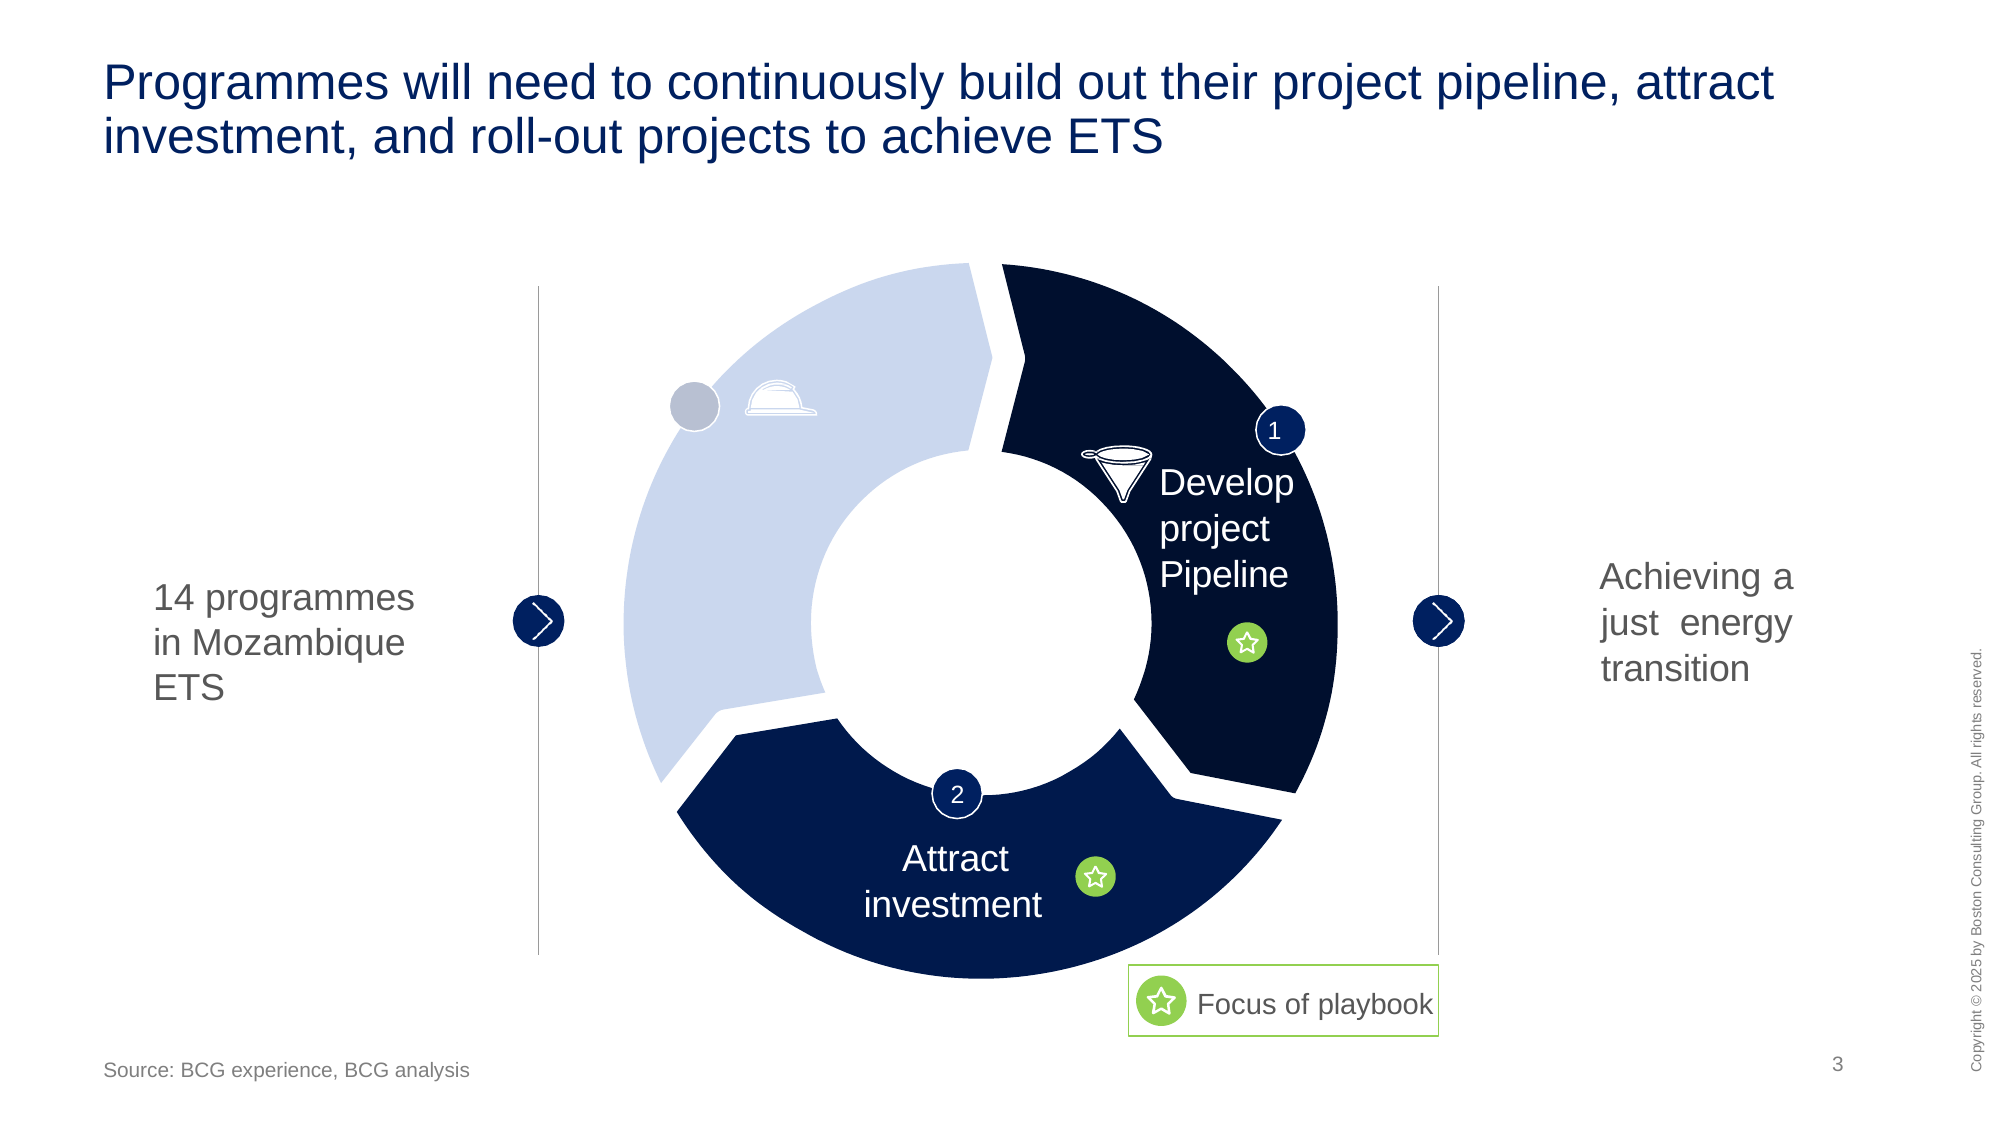

# Programmes will need to continuously build out their project pipeline, attract investment, and roll-out projects to achieve ETS
3
Roll out programs
1
Develop project Pipeline
Achieving a just energy transition
14 programmes in Mozambique ETS
2
Attract investment
Focus of playbook
Source: BCG experience, BCG analysis